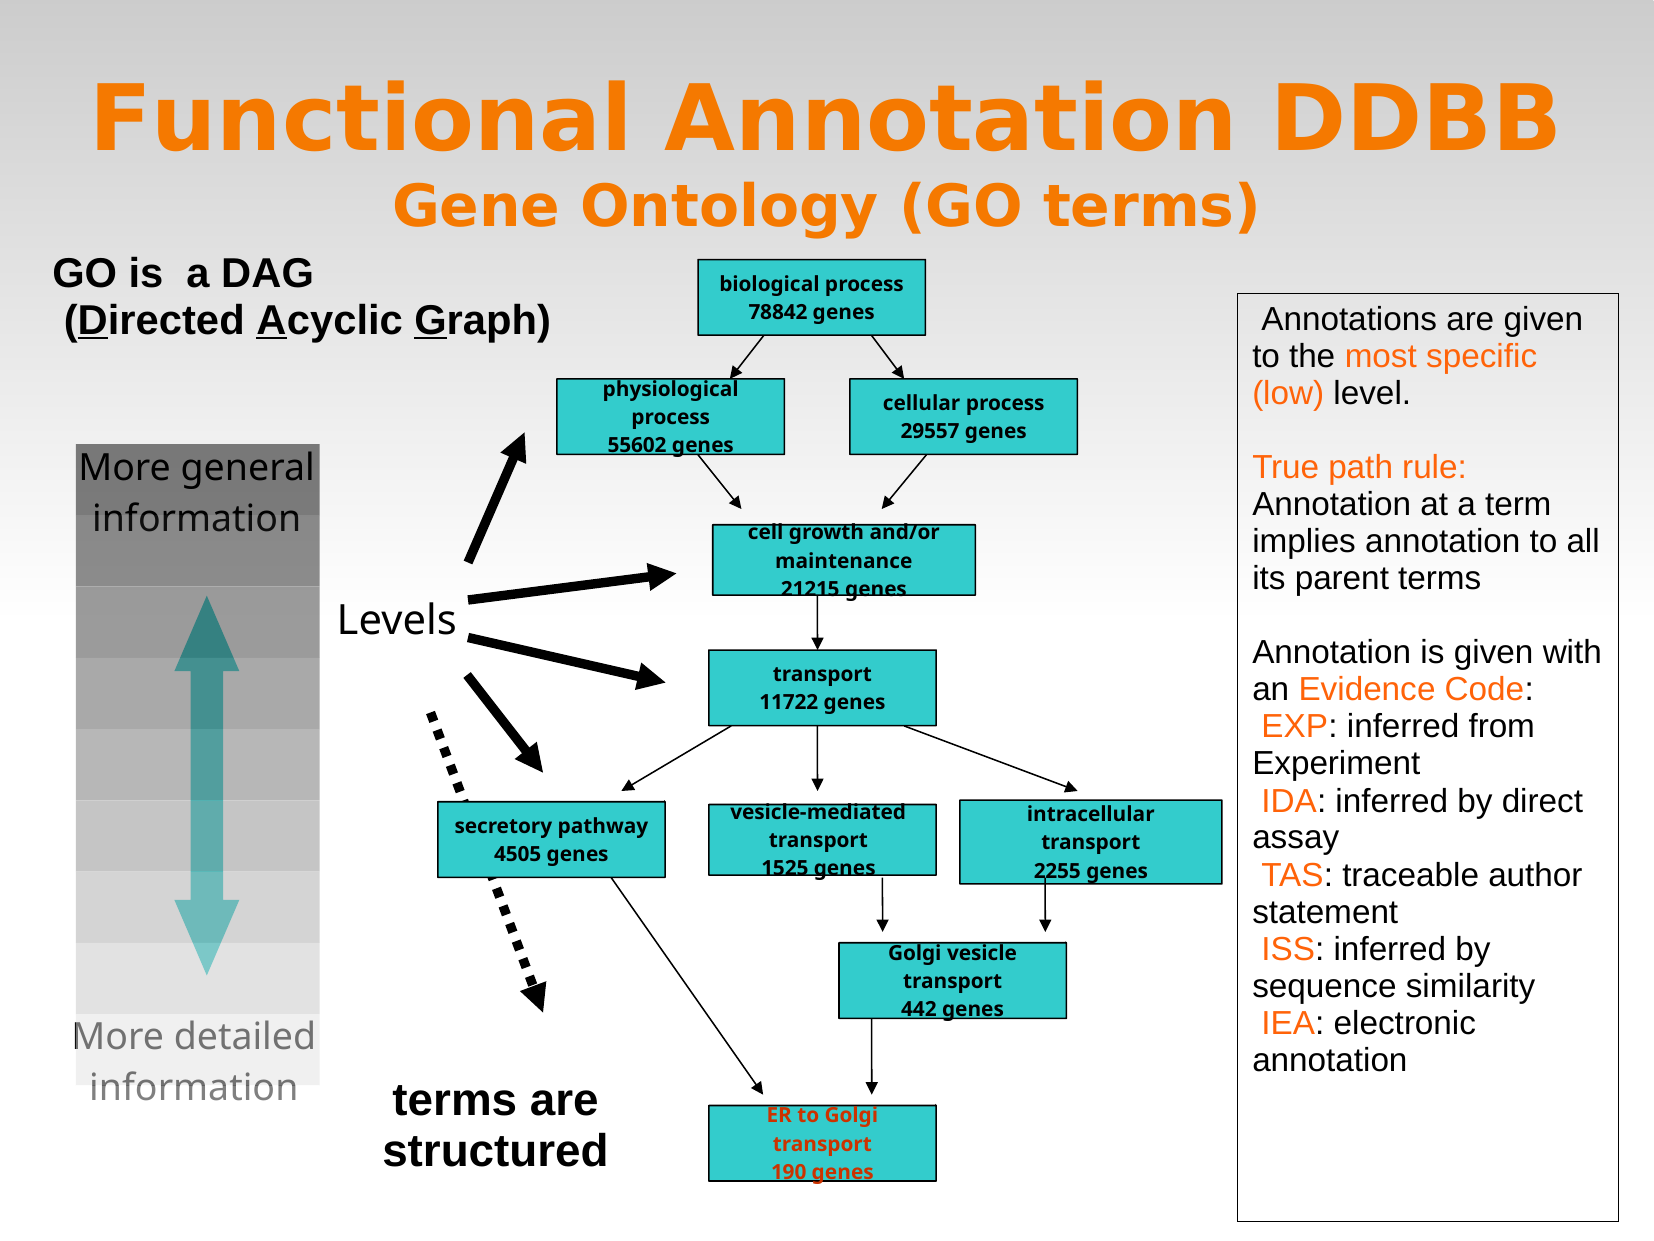

# Functional Annotation DDBB Gene Ontology (GO terms)
GO is a DAG
 (Directed Acyclic Graph)
biological process
78842 genes
 Annotations are given to the most specific (low) level.
True path rule: Annotation at a term implies annotation to all its parent terms
Annotation is given with an Evidence Code:
 EXP: inferred from Experiment
 IDA: inferred by direct assay
 TAS: traceable author statement
 ISS: inferred by sequence similarity
 IEA: electronic annotation
physiological process
55602 genes
cellular process
29557 genes
More general information
cell growth and/or
maintenance
21215 genes
Levels
transport
11722 genes
vesicle-mediated transport
1525 genes
intracellular transport
2255 genes
secretory pathway
4505 genes
Golgi vesicle transport
442 genes
More detailed information
terms are
structured
ER to Golgi transport
190 genes